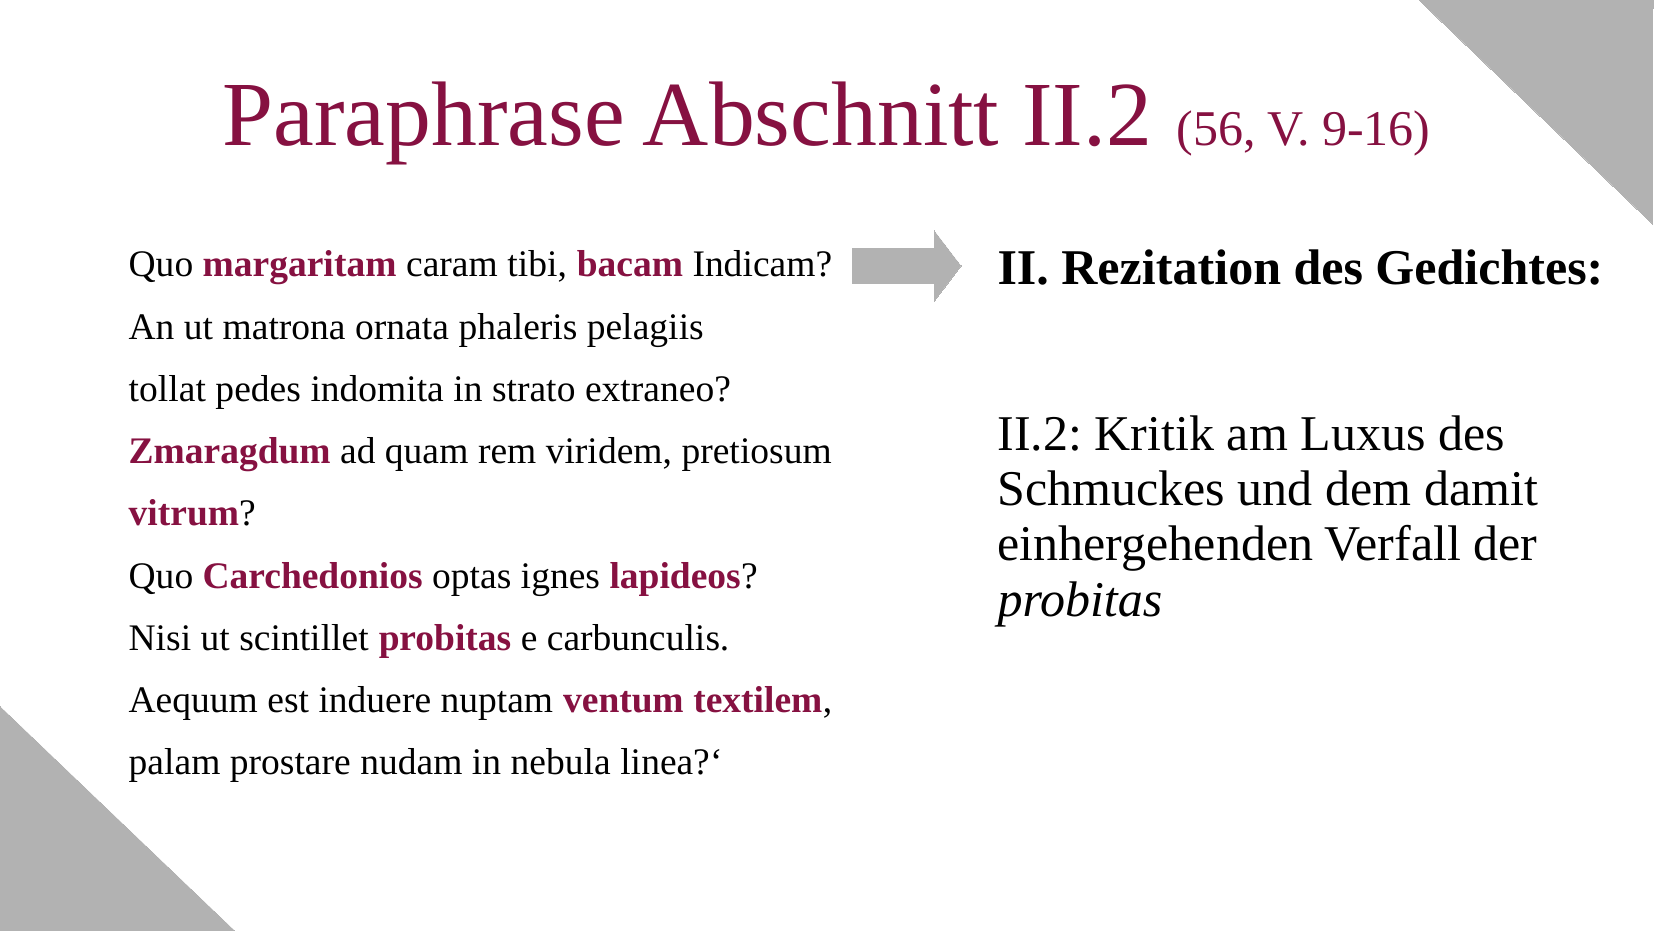

# Paraphrase Abschnitt II.2 (56, V. 9-16)
Quo margaritam caram tibi, bacam Indicam?
An ut matrona ornata phaleris pelagiis
tollat pedes indomita in strato extraneo?
Zmaragdum ad quam rem viridem, pretiosum vitrum?
Quo Carchedonios optas ignes lapideos?
Nisi ut scintillet probitas e carbunculis.
Aequum est induere nuptam ventum textilem,
palam prostare nudam in nebula linea?‘
II. Rezitation des Gedichtes:
II.2: Kritik am Luxus des Schmuckes und dem damit einhergehenden Verfall der probitas